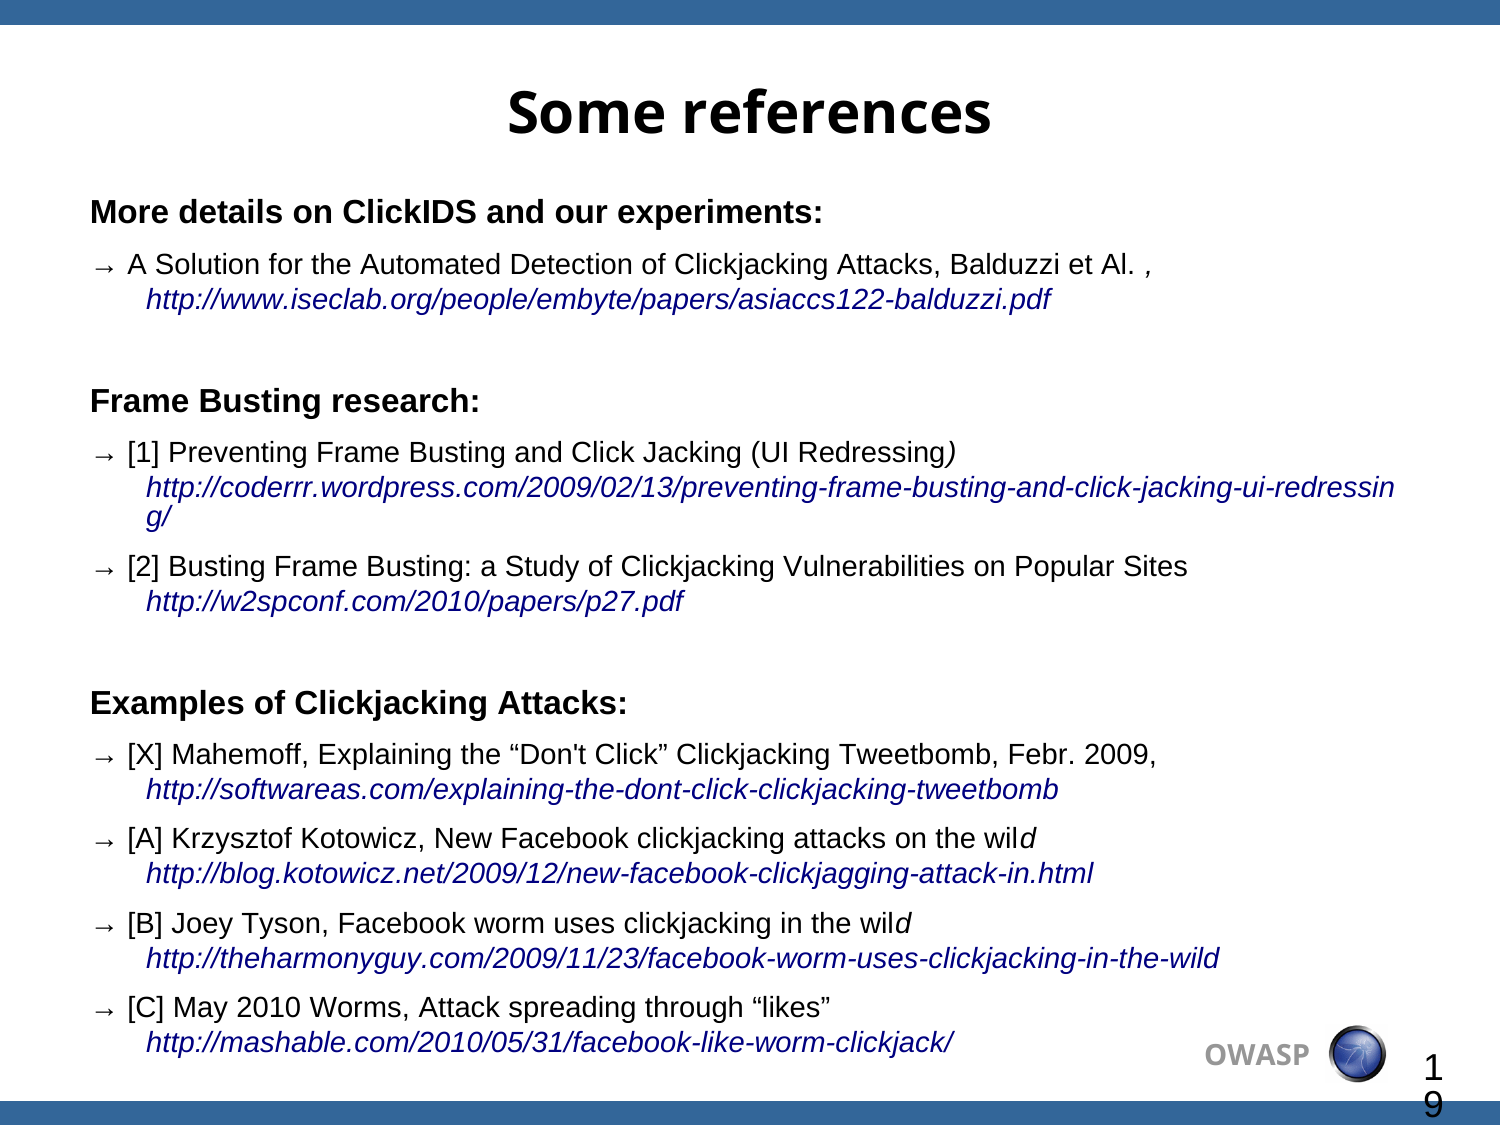

# Some references
More details on ClickIDS and our experiments:
→ A Solution for the Automated Detection of Clickjacking Attacks, Balduzzi et Al. ,http://www.iseclab.org/people/embyte/papers/asiaccs122-balduzzi.pdf
Frame Busting research:
→ [1] Preventing Frame Busting and Click Jacking (UI Redressing)http://coderrr.wordpress.com/2009/02/13/preventing-frame-busting-and-click-jacking-ui-redressing/
→ [2] Busting Frame Busting: a Study of Clickjacking Vulnerabilities on Popular Sites http://w2spconf.com/2010/papers/p27.pdf
Examples of Clickjacking Attacks:
→ [X] Mahemoff, Explaining the “Don't Click” Clickjacking Tweetbomb, Febr. 2009, http://softwareas.com/explaining-the-dont-click-clickjacking-tweetbomb
→ [A] Krzysztof Kotowicz, New Facebook clickjacking attacks on the wildhttp://blog.kotowicz.net/2009/12/new-facebook-clickjagging-attack-in.html
→ [B] Joey Tyson, Facebook worm uses clickjacking in the wildhttp://theharmonyguy.com/2009/11/23/facebook-worm-uses-clickjacking-in-the-wild
→ [C] May 2010 Worms, Attack spreading through “likes”http://mashable.com/2010/05/31/facebook-like-worm-clickjack/
19